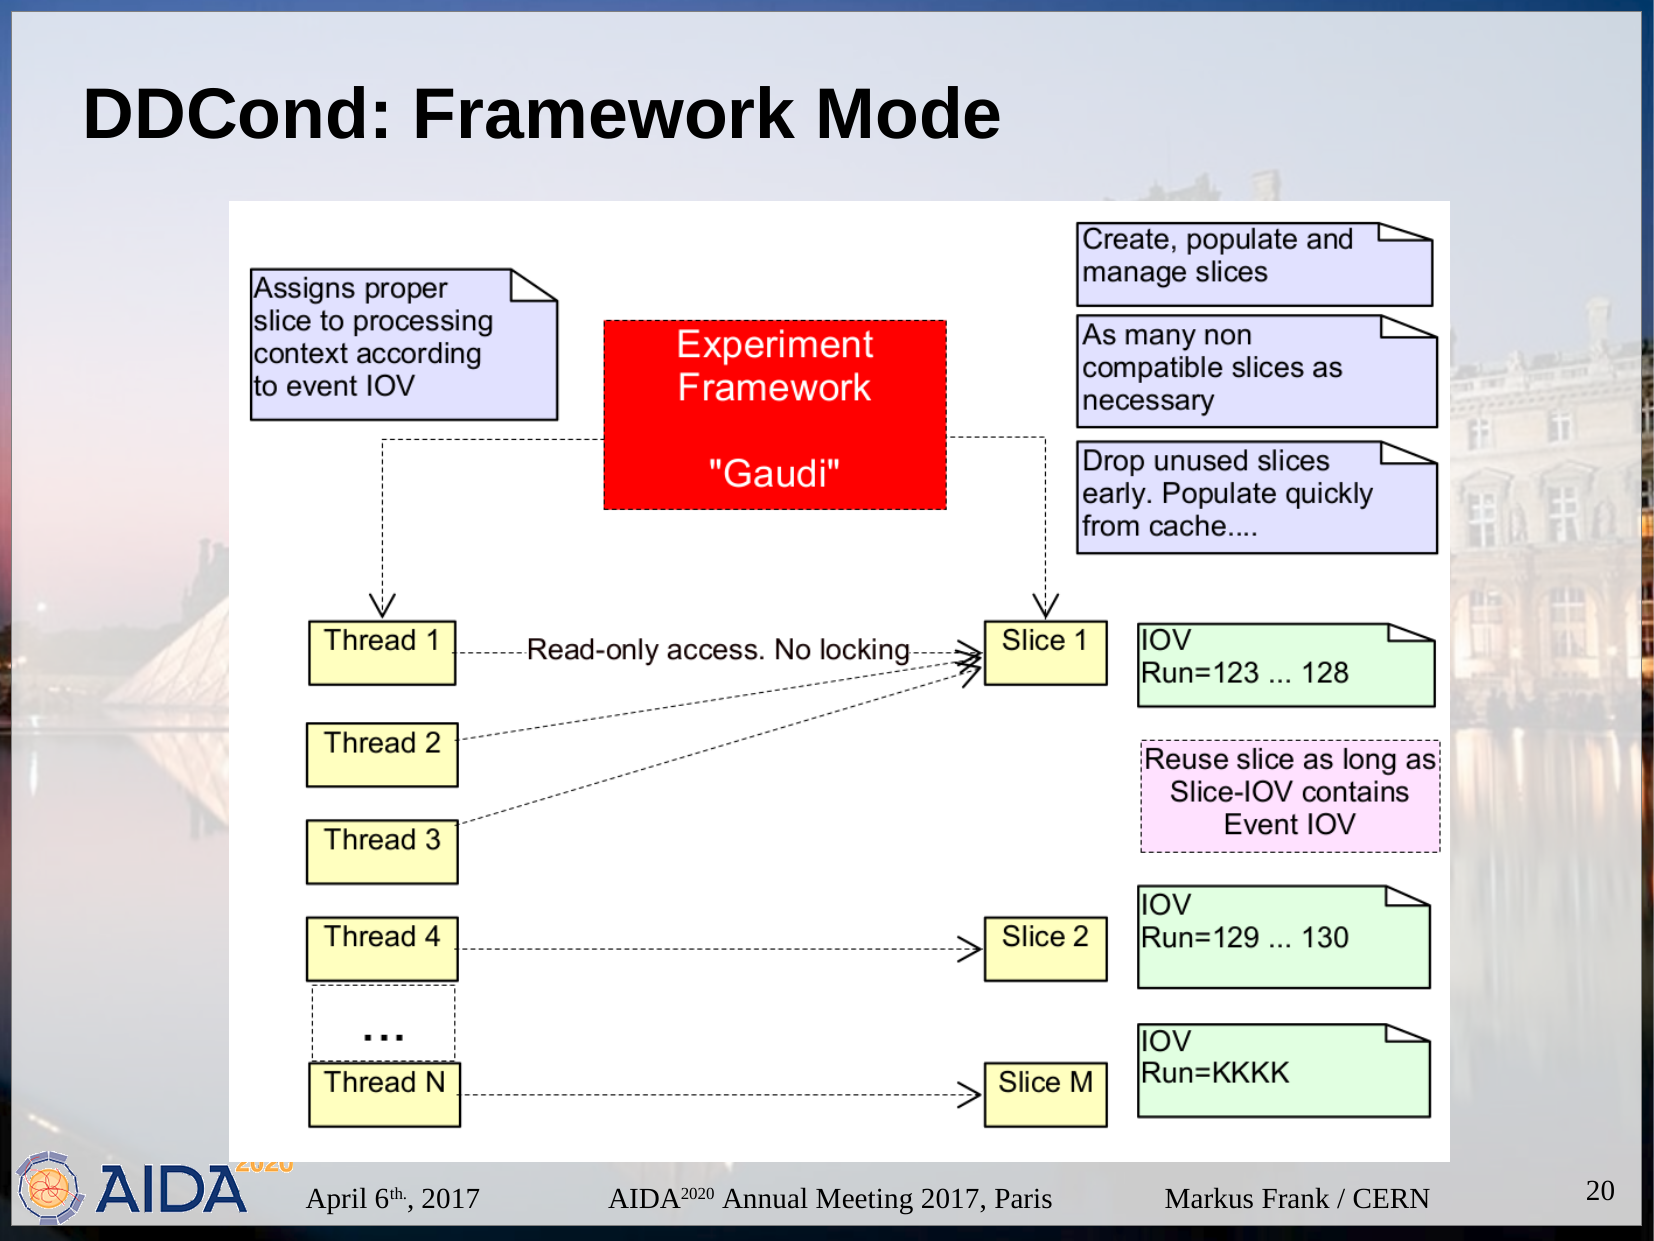

# DDCond: Framework Mode
20
February, 4th. 2014
CLIC Workshop at CERN, Markus Frank / CERN